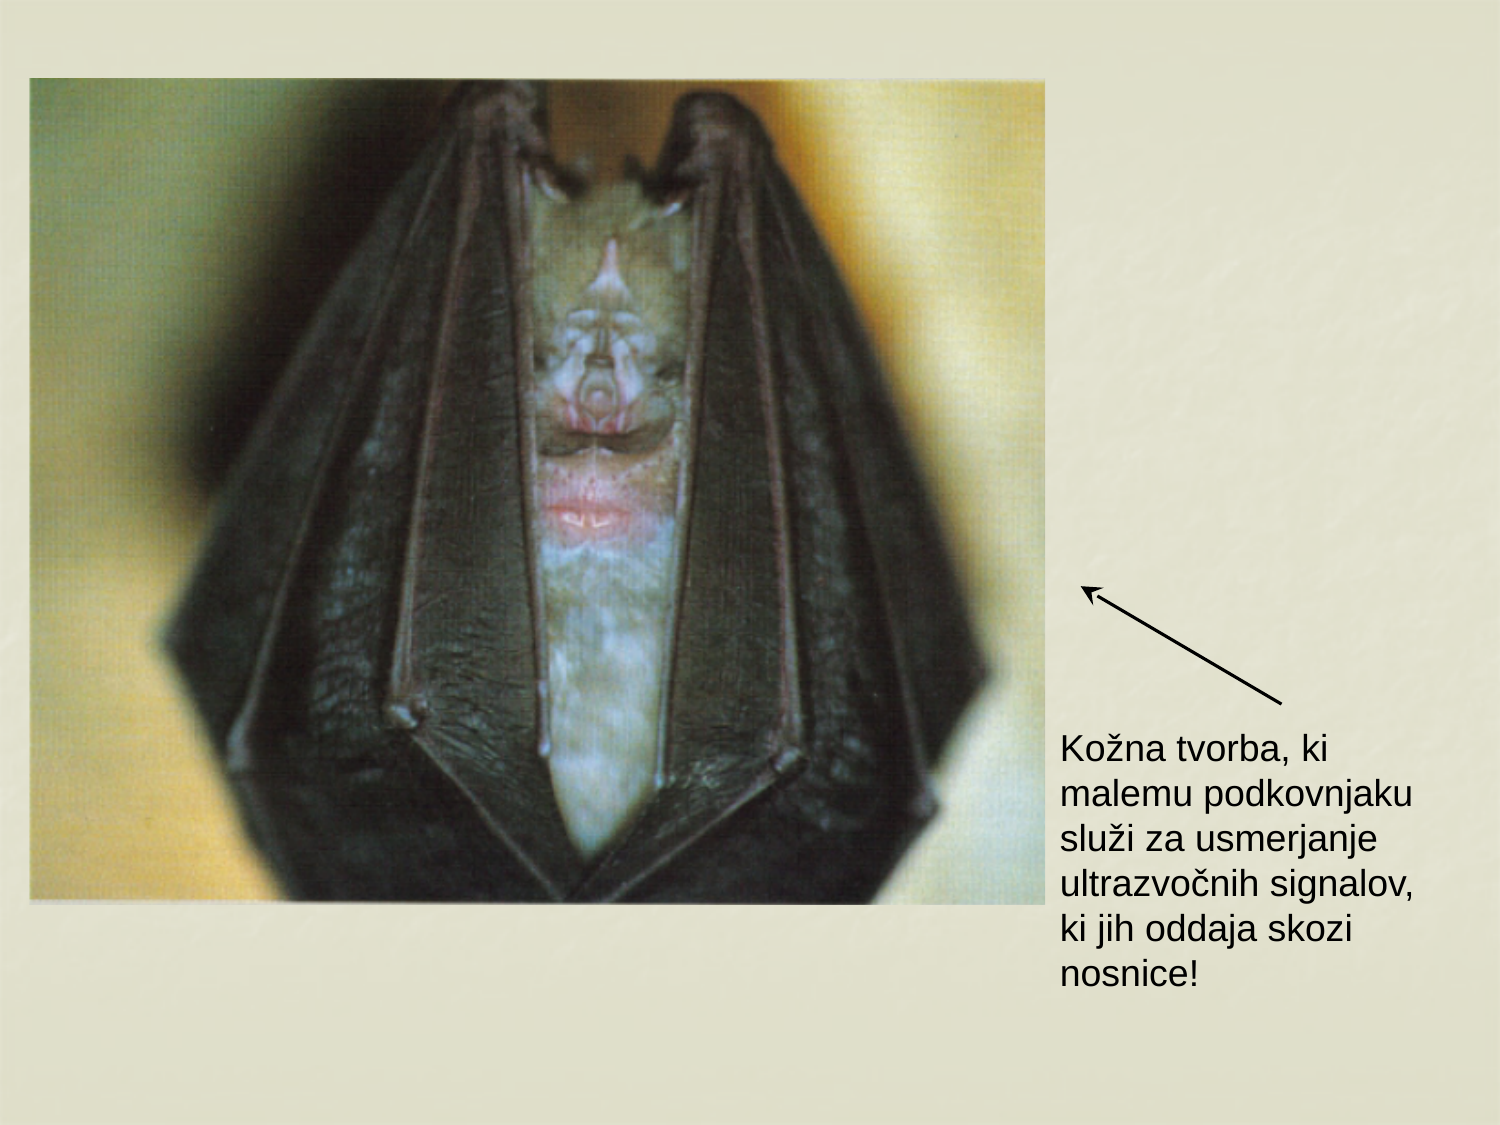

#
Kožna tvorba, ki malemu podkovnjaku služi za usmerjanje ultrazvočnih signalov, ki jih oddaja skozi nosnice!